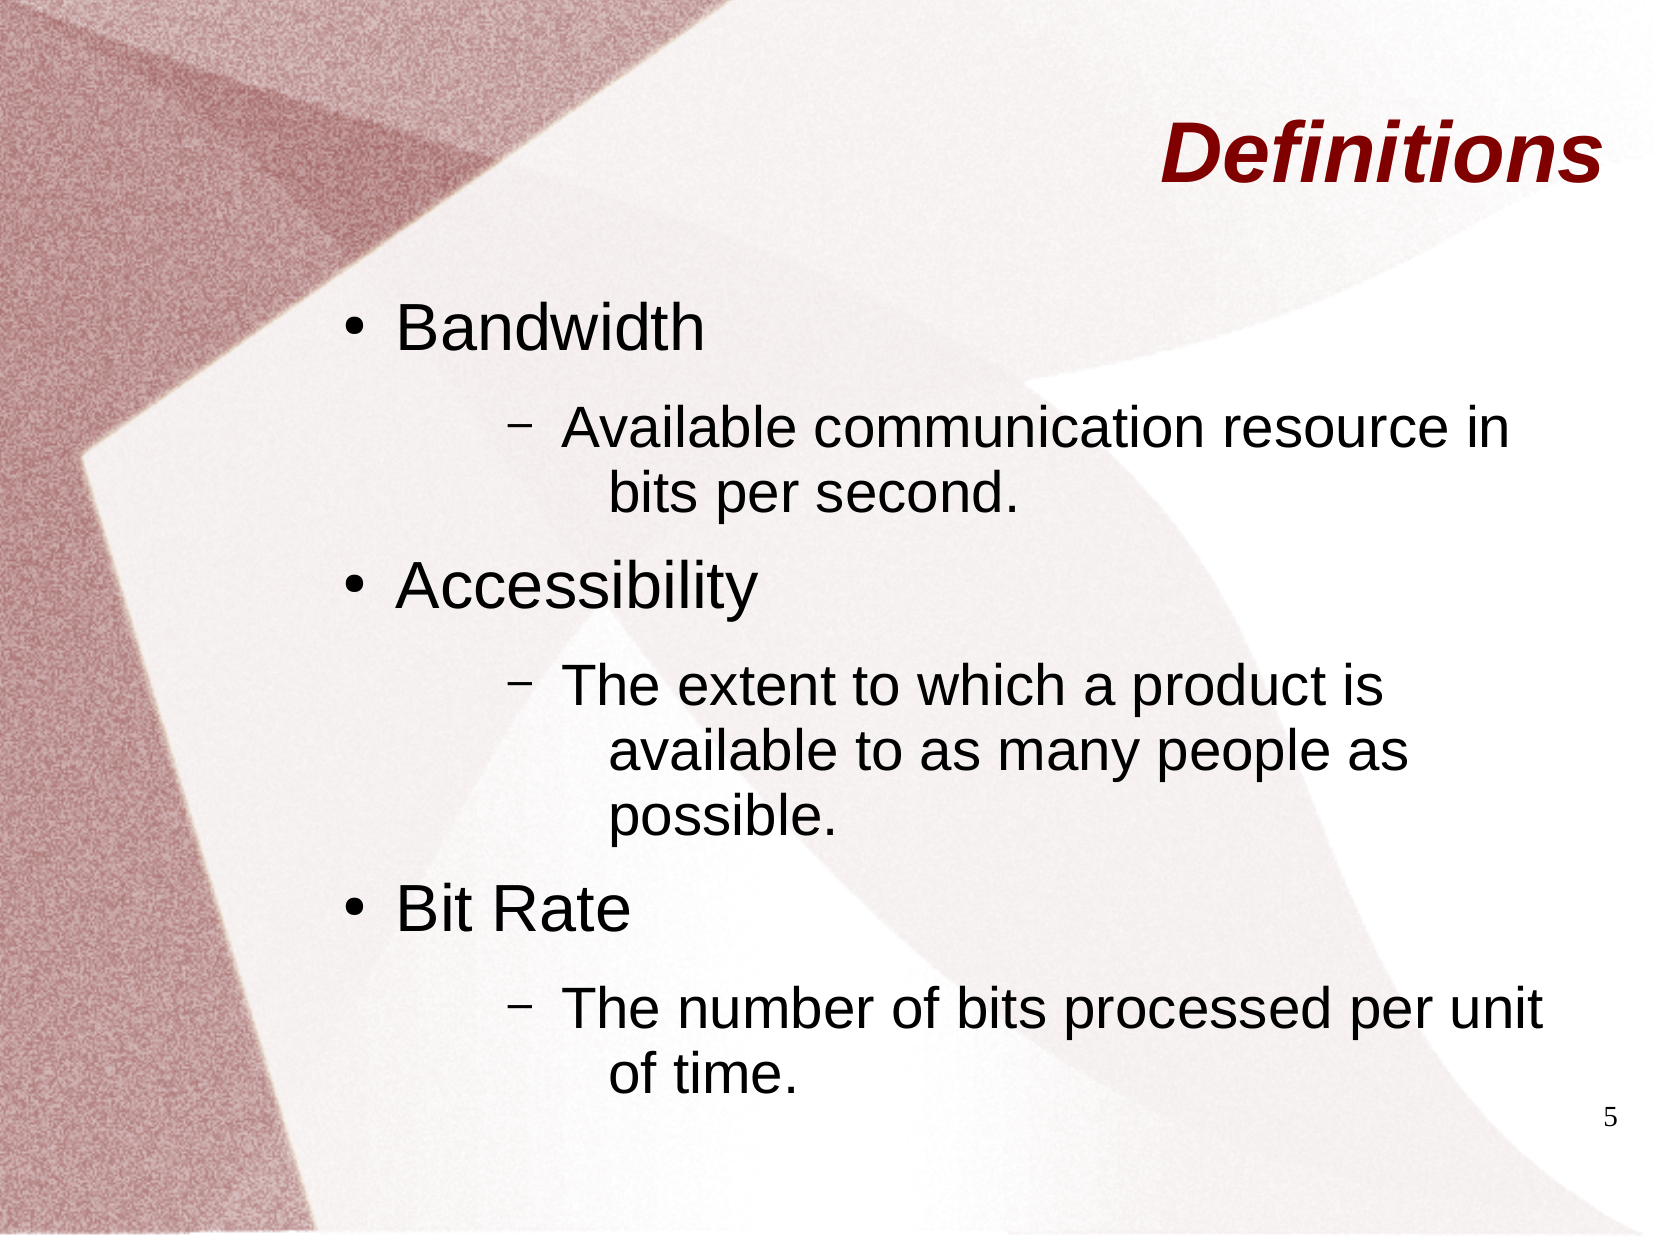

# Definitions
Bandwidth
Available communication resource in bits per second.
Accessibility
The extent to which a product is available to as many people as possible.
Bit Rate
The number of bits processed per unit of time.
5